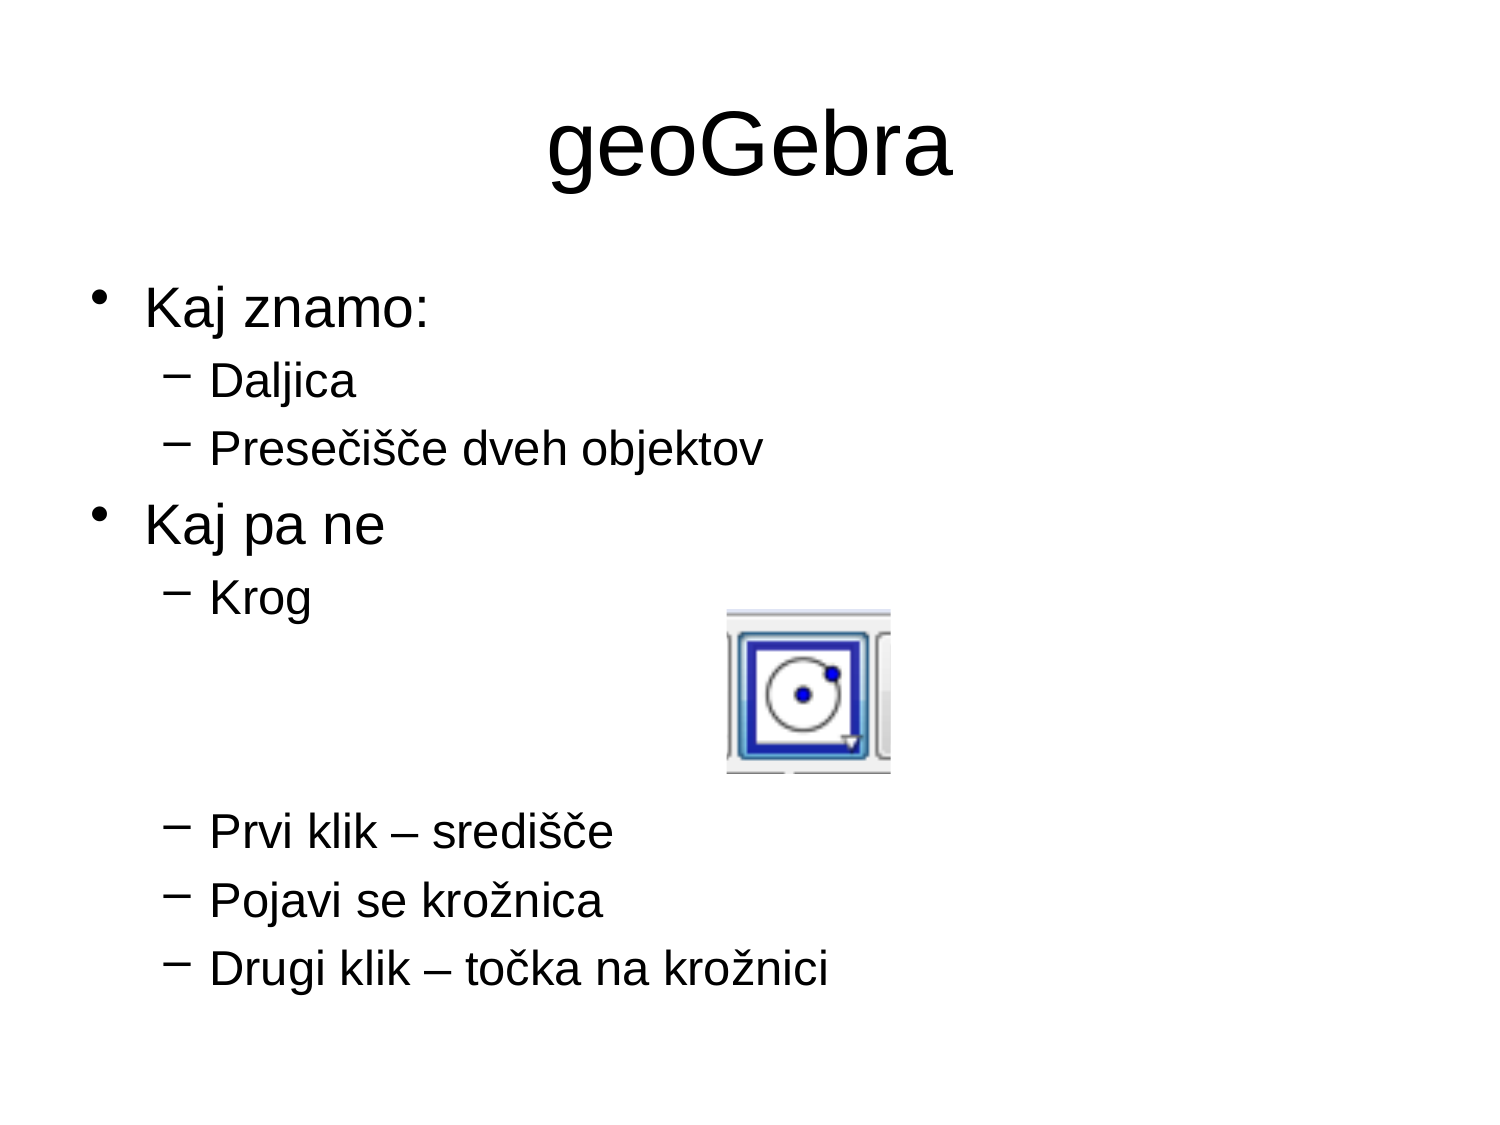

# geoGebra
Kaj znamo:
Daljica
Presečišče dveh objektov
Kaj pa ne
Krog
Prvi klik – središče
Pojavi se krožnica
Drugi klik – točka na krožnici